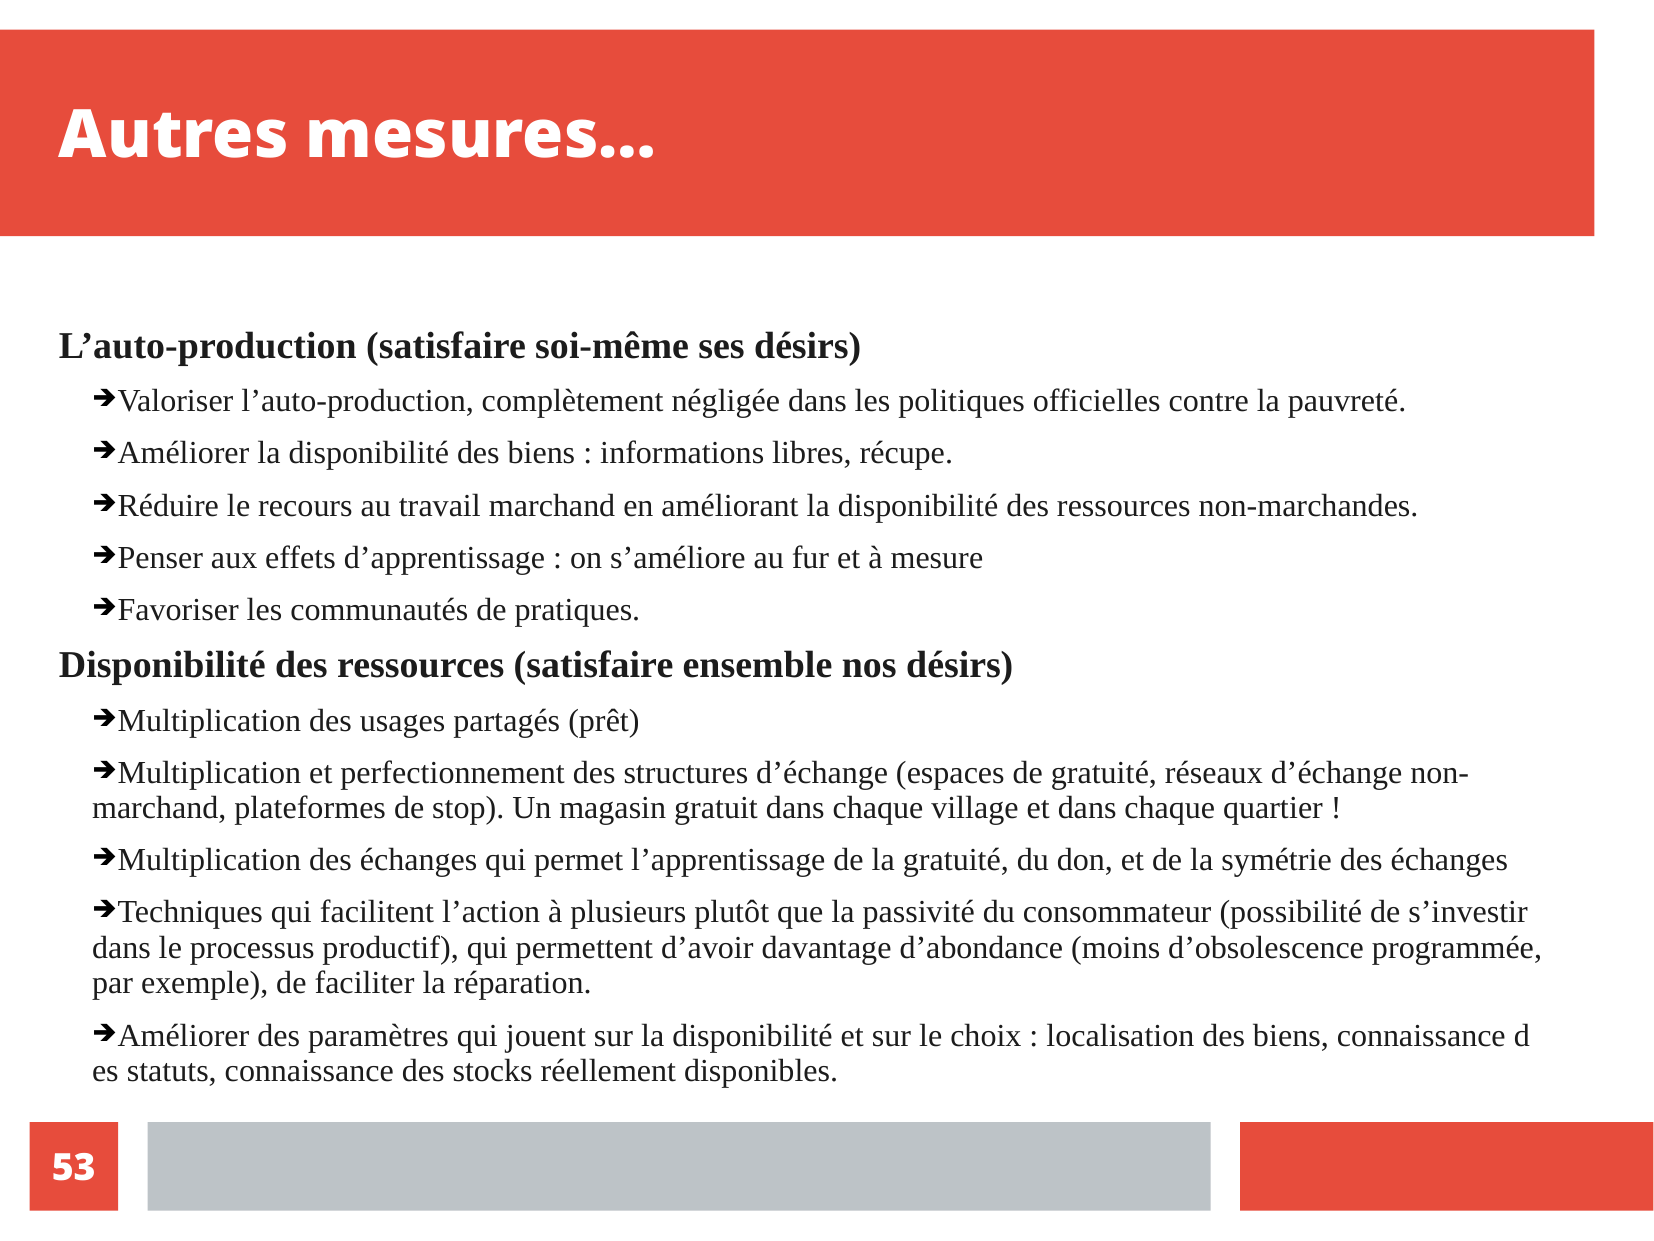

# Autres mesures…
L’auto-production (satisfaire soi-même ses désirs)
 Valoriser l’auto-production, complètement négligée dans les politiques officielles contre la pauvreté.
 Améliorer la disponibilité des biens : informations libres, récupe.
 Réduire le recours au travail marchand en améliorant la disponibilité des ressources non-marchandes.
 Penser aux effets d’apprentissage : on s’améliore au fur et à mesure
 Favoriser les communautés de pratiques.
Disponibilité des ressources (satisfaire ensemble nos désirs)
 Multiplication des usages partagés (prêt)
 Multiplication et perfectionnement des structures d’échange (espaces de gratuité, réseaux d’échange non-marchand, plateformes de stop). Un magasin gratuit dans chaque village et dans chaque quartier !
 Multiplication des échanges qui permet l’apprentissage de la gratuité, du don, et de la symétrie des échanges
 Techniques qui facilitent l’action à plusieurs plutôt que la passivité du consommateur (possibilité de s’investir dans le processus productif), qui permettent d’avoir davantage d’abondance (moins d’obsolescence programmée, par exemple), de faciliter la réparation.
 Améliorer des paramètres qui jouent sur la disponibilité et sur le choix : localisation des biens, connaissance d es statuts, connaissance des stocks réellement disponibles.
53